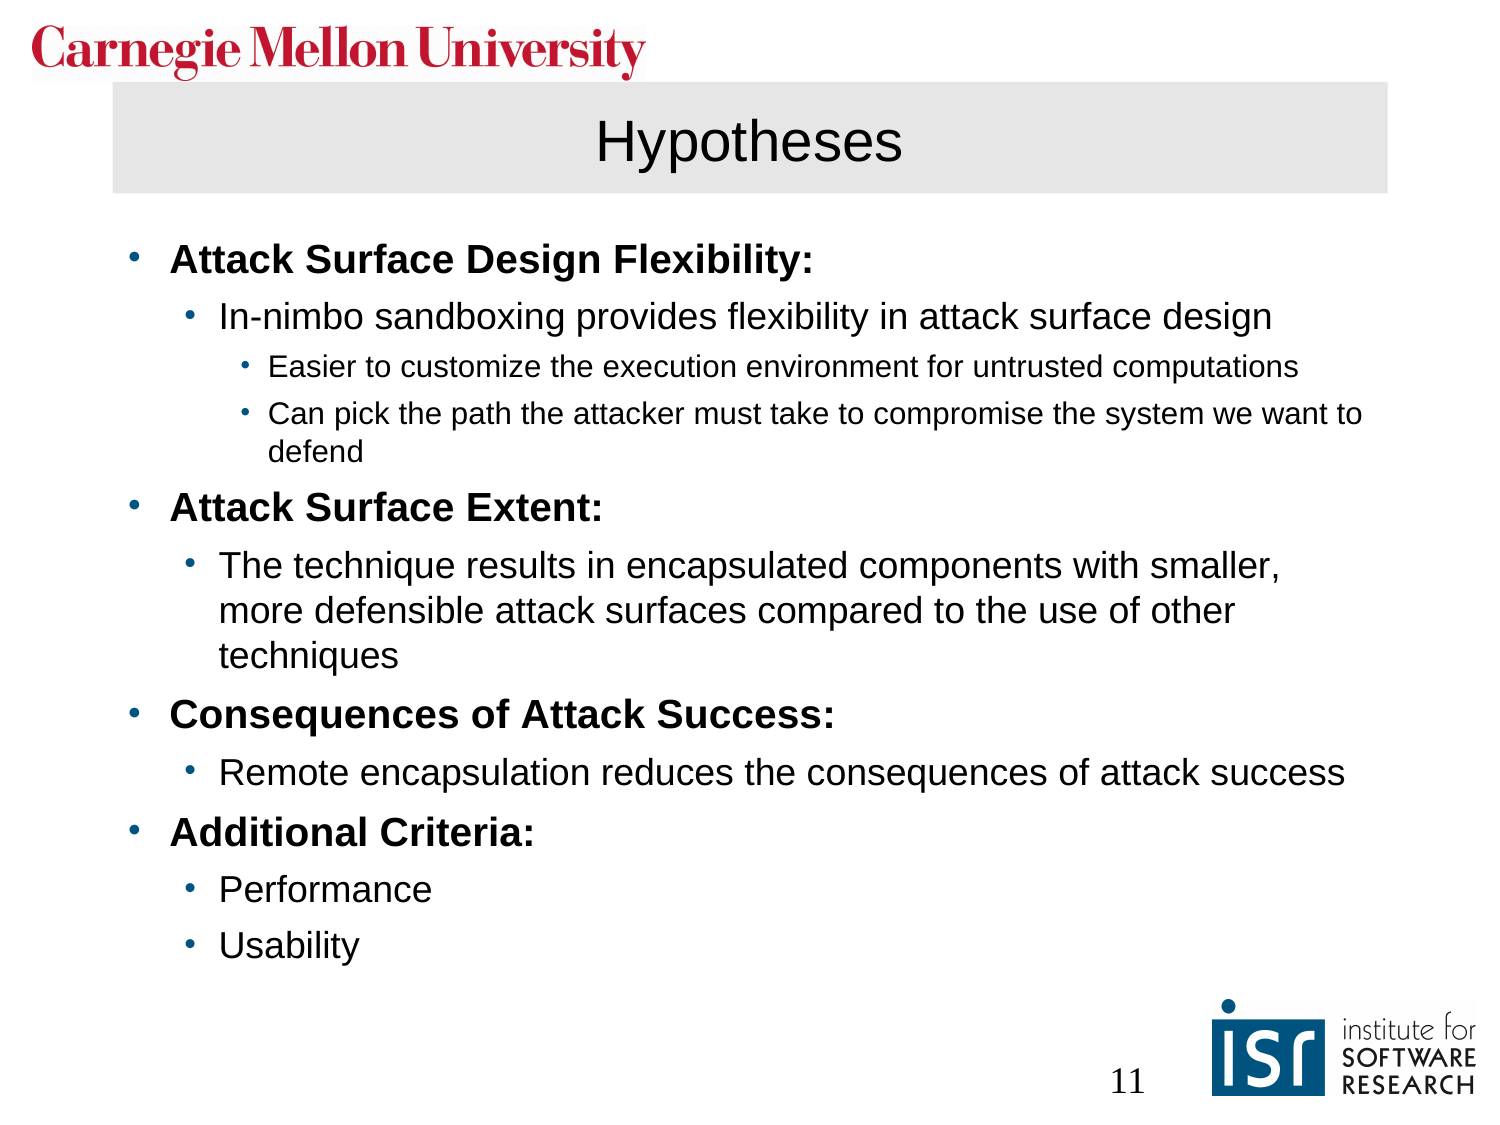

# Hypotheses
Attack Surface Design Flexibility:
In-nimbo sandboxing provides flexibility in attack surface design
Easier to customize the execution environment for untrusted computations
Can pick the path the attacker must take to compromise the system we want to defend
Attack Surface Extent:
The technique results in encapsulated components with smaller, more defensible attack surfaces compared to the use of other techniques
Consequences of Attack Success:
Remote encapsulation reduces the consequences of attack success
Additional Criteria:
Performance
Usability